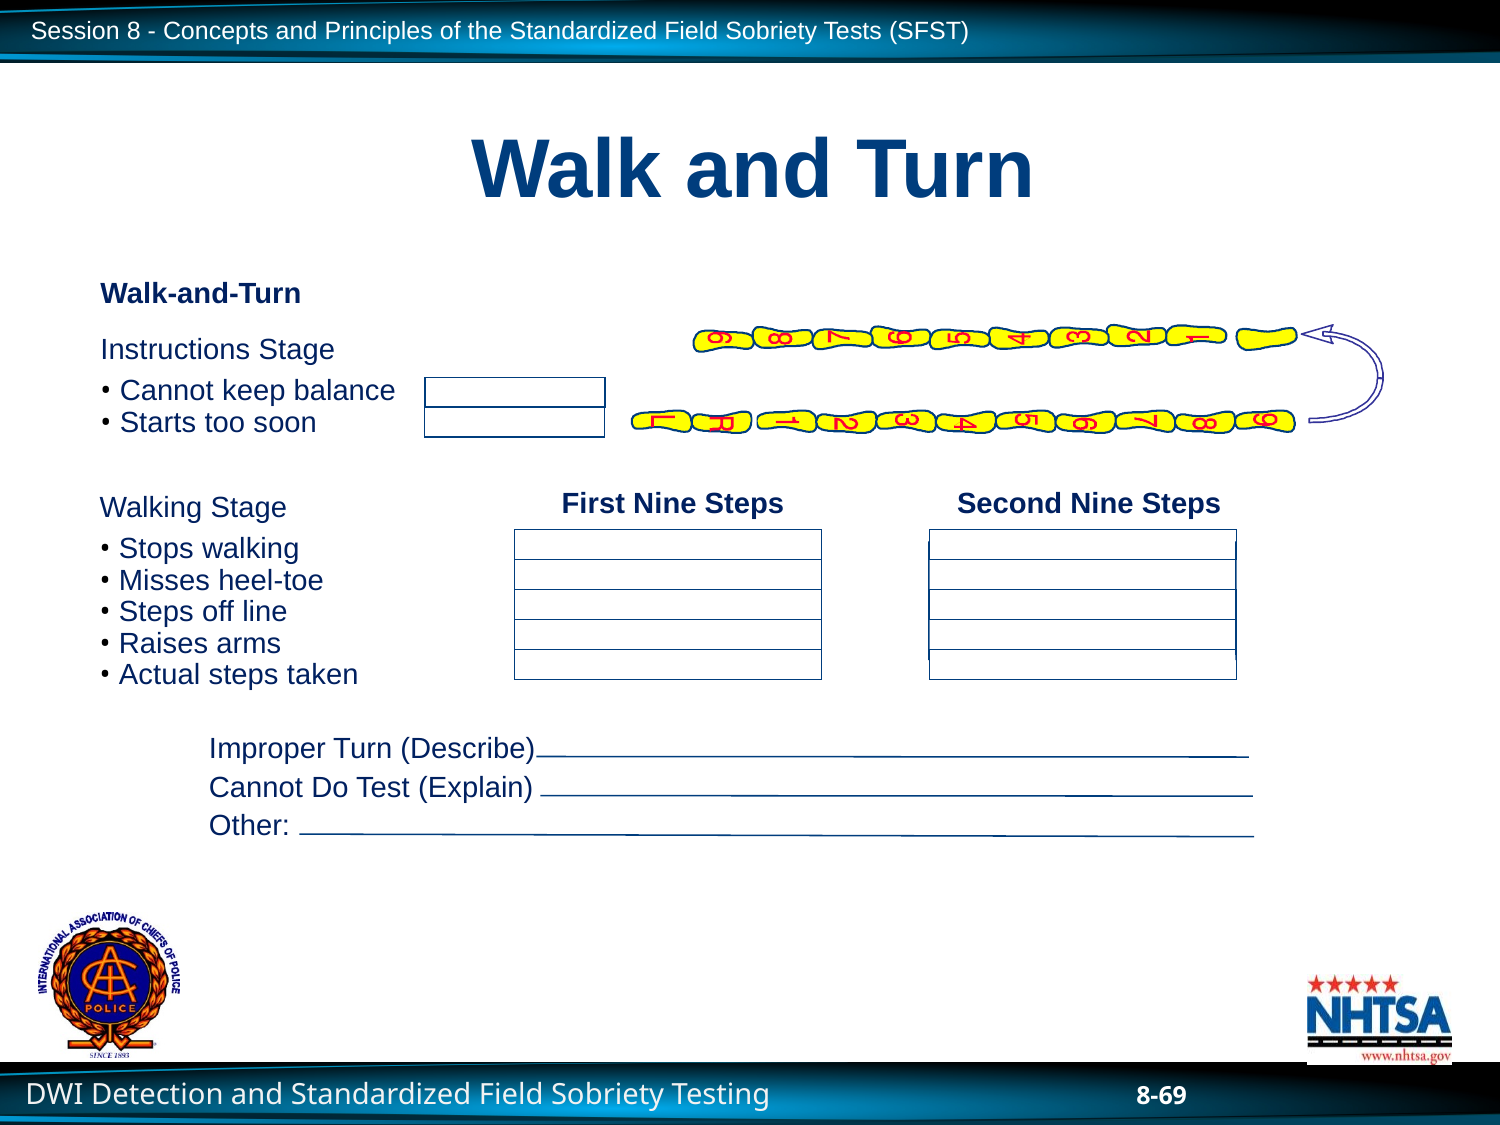

Walk and Turn
Walk-and-Turn
Instructions Stage
 Cannot keep balance
 Starts too soon
First Nine Steps Second Nine Steps
Walking Stage
 Stops walking
 Misses heel-toe
 Steps off line
 Raises arms
 Actual steps taken
Improper Turn (Describe)
Cannot Do Test (Explain)
Other:
8-65